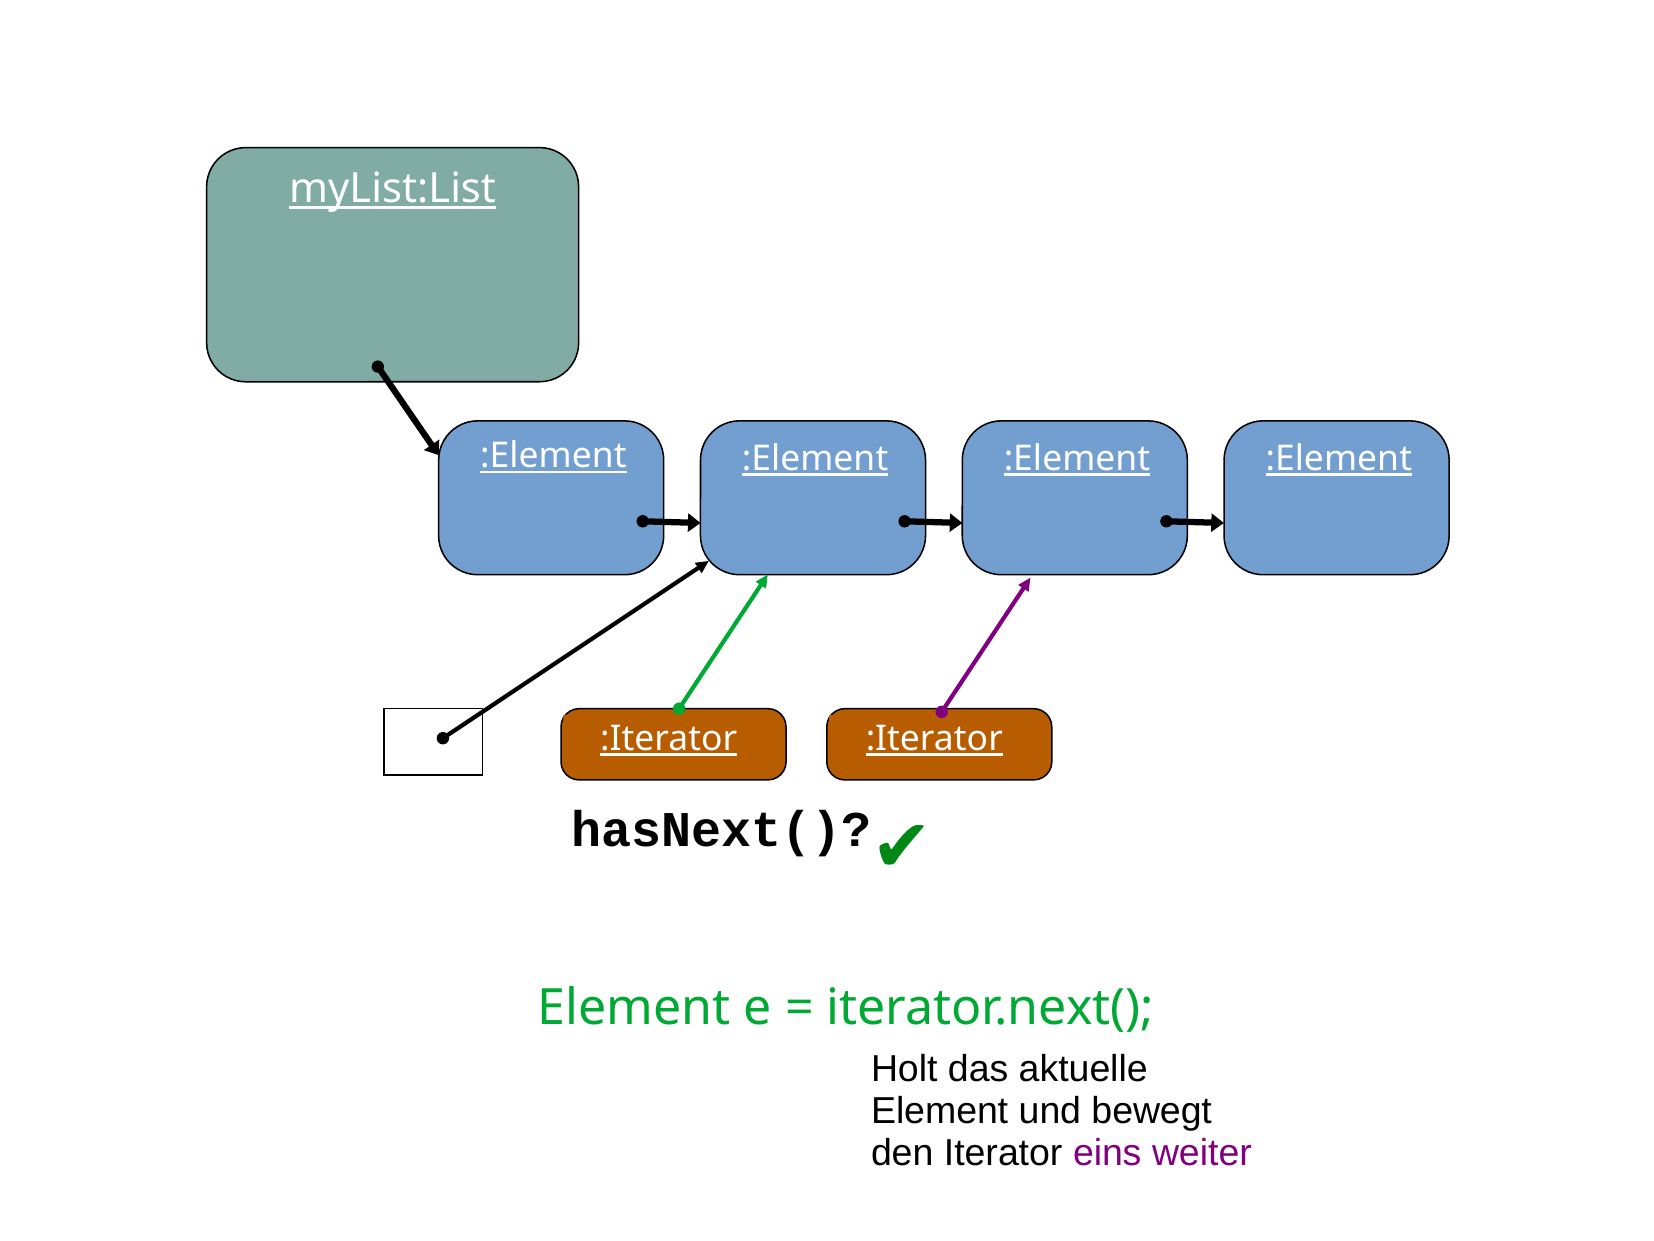

myList:List
:Element
:Element
:Element
:Element
:Iterator
:Iterator
✔
hasNext()?
Element e = iterator.next();
Holt das aktuelle Element und bewegt den Iterator eins weiter